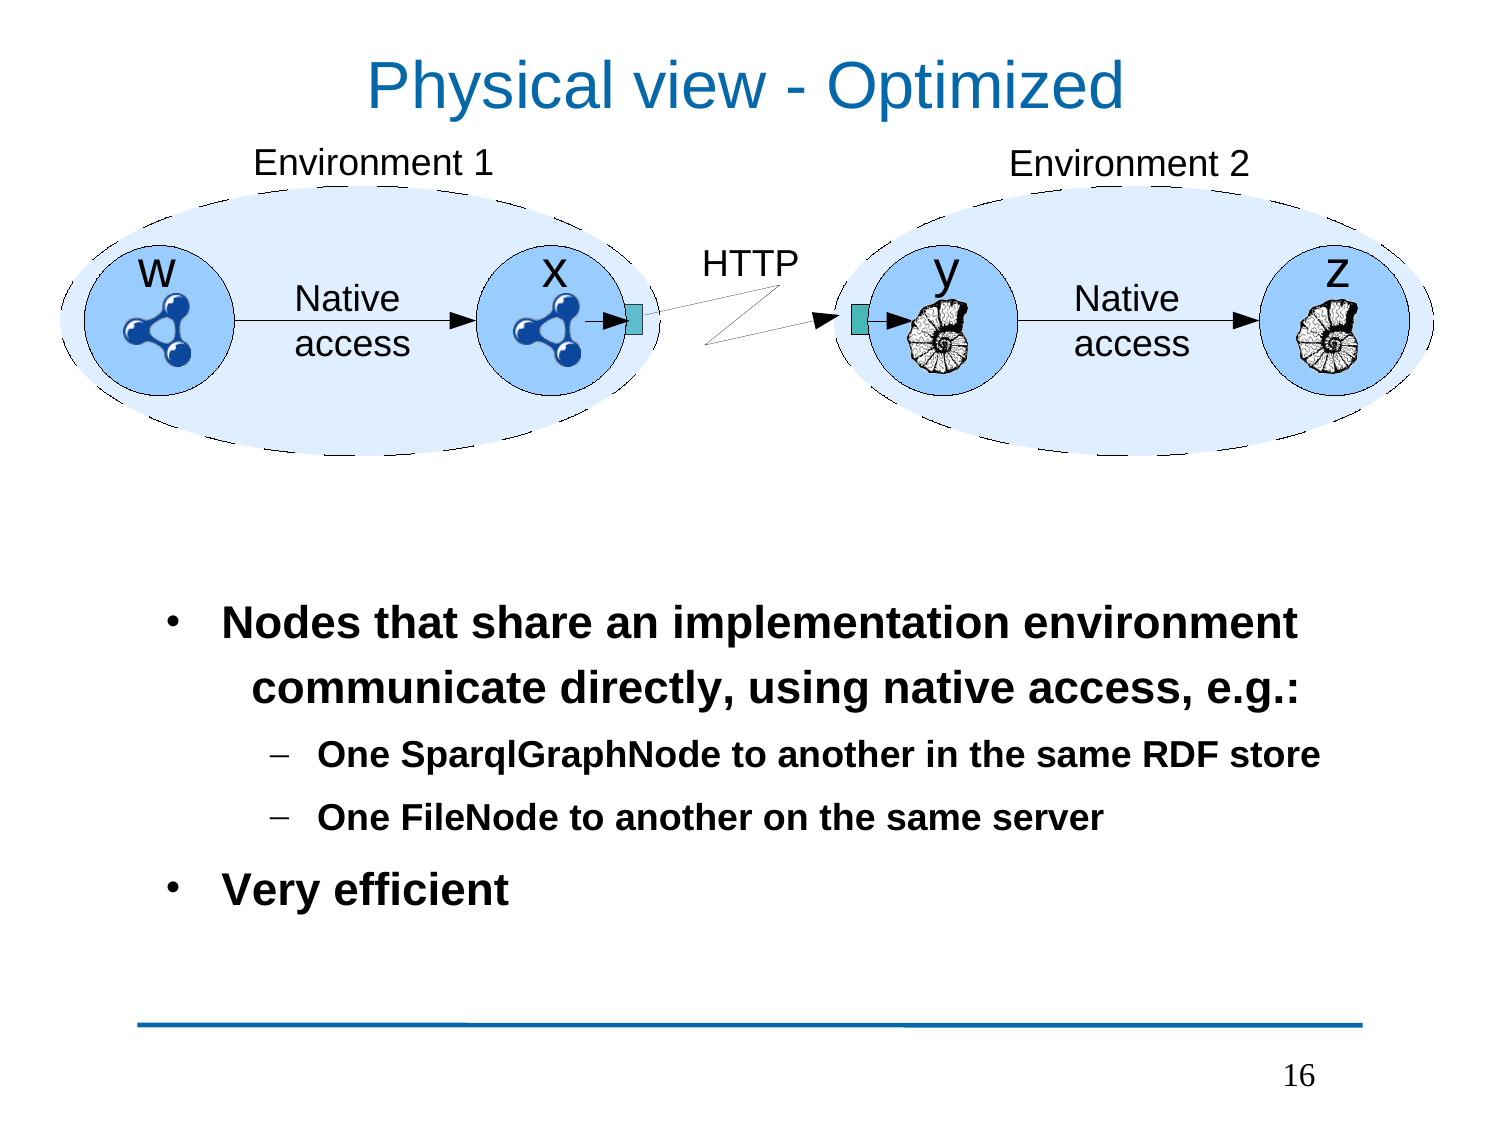

# Physical view - Optimized
Environment 1
Environment 2
w
x
y
z
HTTP
Native
access
Native
access
Nodes that share an implementation environment communicate directly, using native access, e.g.:
One SparqlGraphNode to another in the same RDF store
One FileNode to another on the same server
Very efficient
16